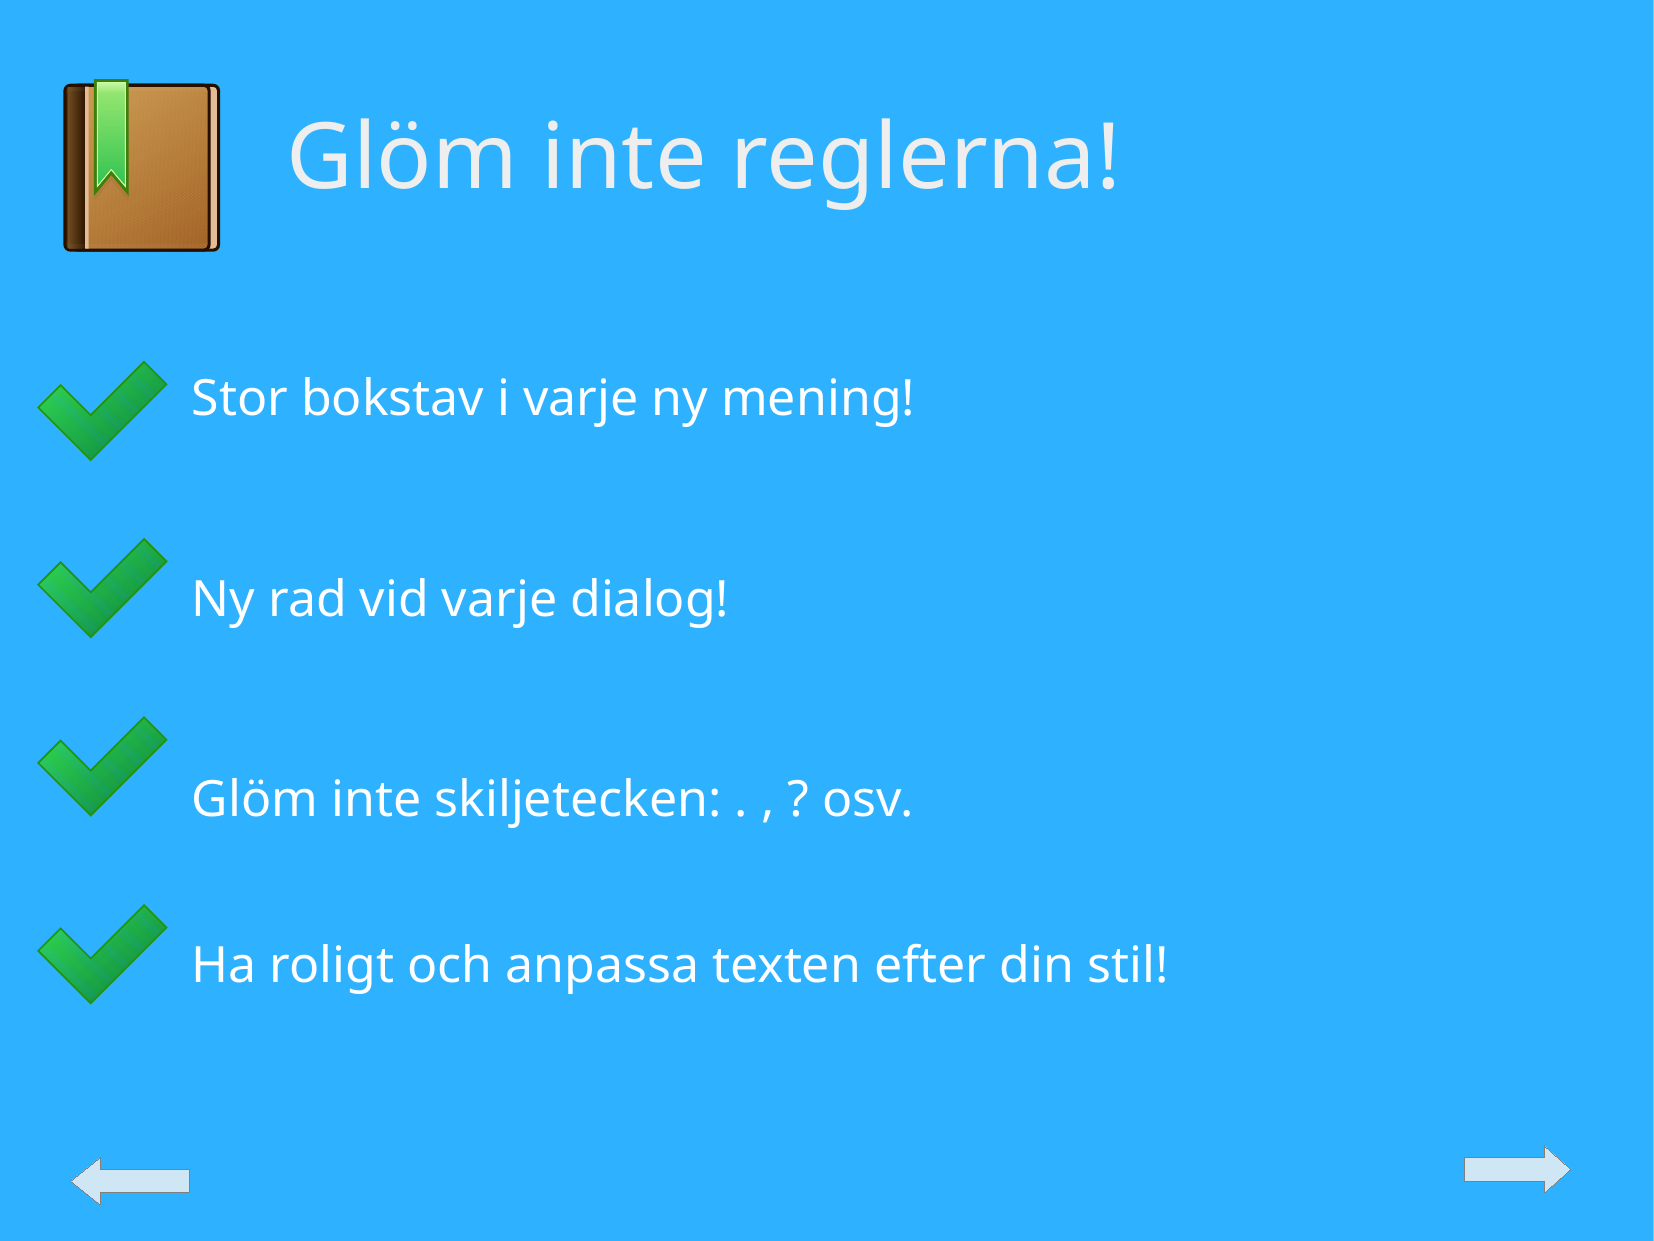

Glöm inte reglerna!
Stor bokstav i varje ny mening!
Ny rad vid varje dialog!
Glöm inte skiljetecken: . , ? osv.
Ha roligt och anpassa texten efter din stil!